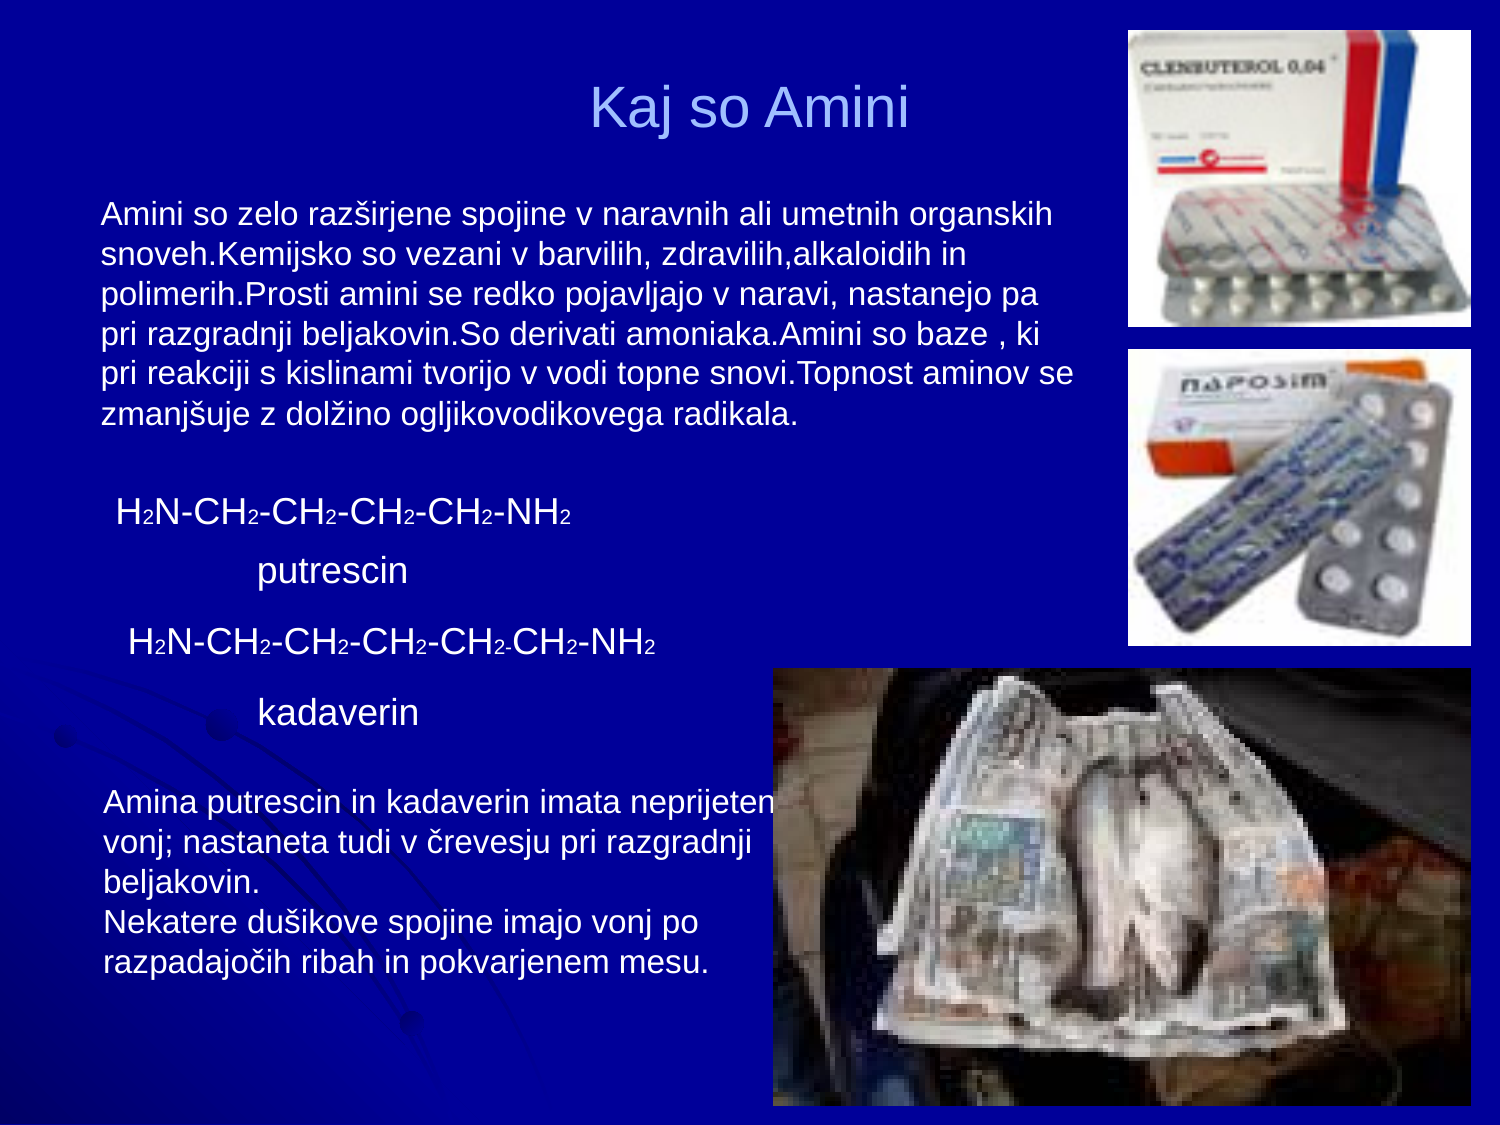

# Kaj so Amini
	Amini so zelo razširjene spojine v naravnih ali umetnih organskih snoveh.Kemijsko so vezani v barvilih, zdravilih,alkaloidih in polimerih.Prosti amini se redko pojavljajo v naravi, nastanejo pa pri razgradnji beljakovin.So derivati amoniaka.Amini so baze , ki pri reakciji s kislinami tvorijo v vodi topne snovi.Topnost aminov se zmanjšuje z dolžino ogljikovodikovega radikala.
H2N-CH2-CH2-CH2-CH2-NH2
putrescin
H2N-CH2-CH2-CH2-CH2-CH2-NH2
kadaverin
Amina putrescin in kadaverin imata neprijeten vonj; nastaneta tudi v črevesju pri razgradnji beljakovin.
Nekatere dušikove spojine imajo vonj po razpadajočih ribah in pokvarjenem mesu.